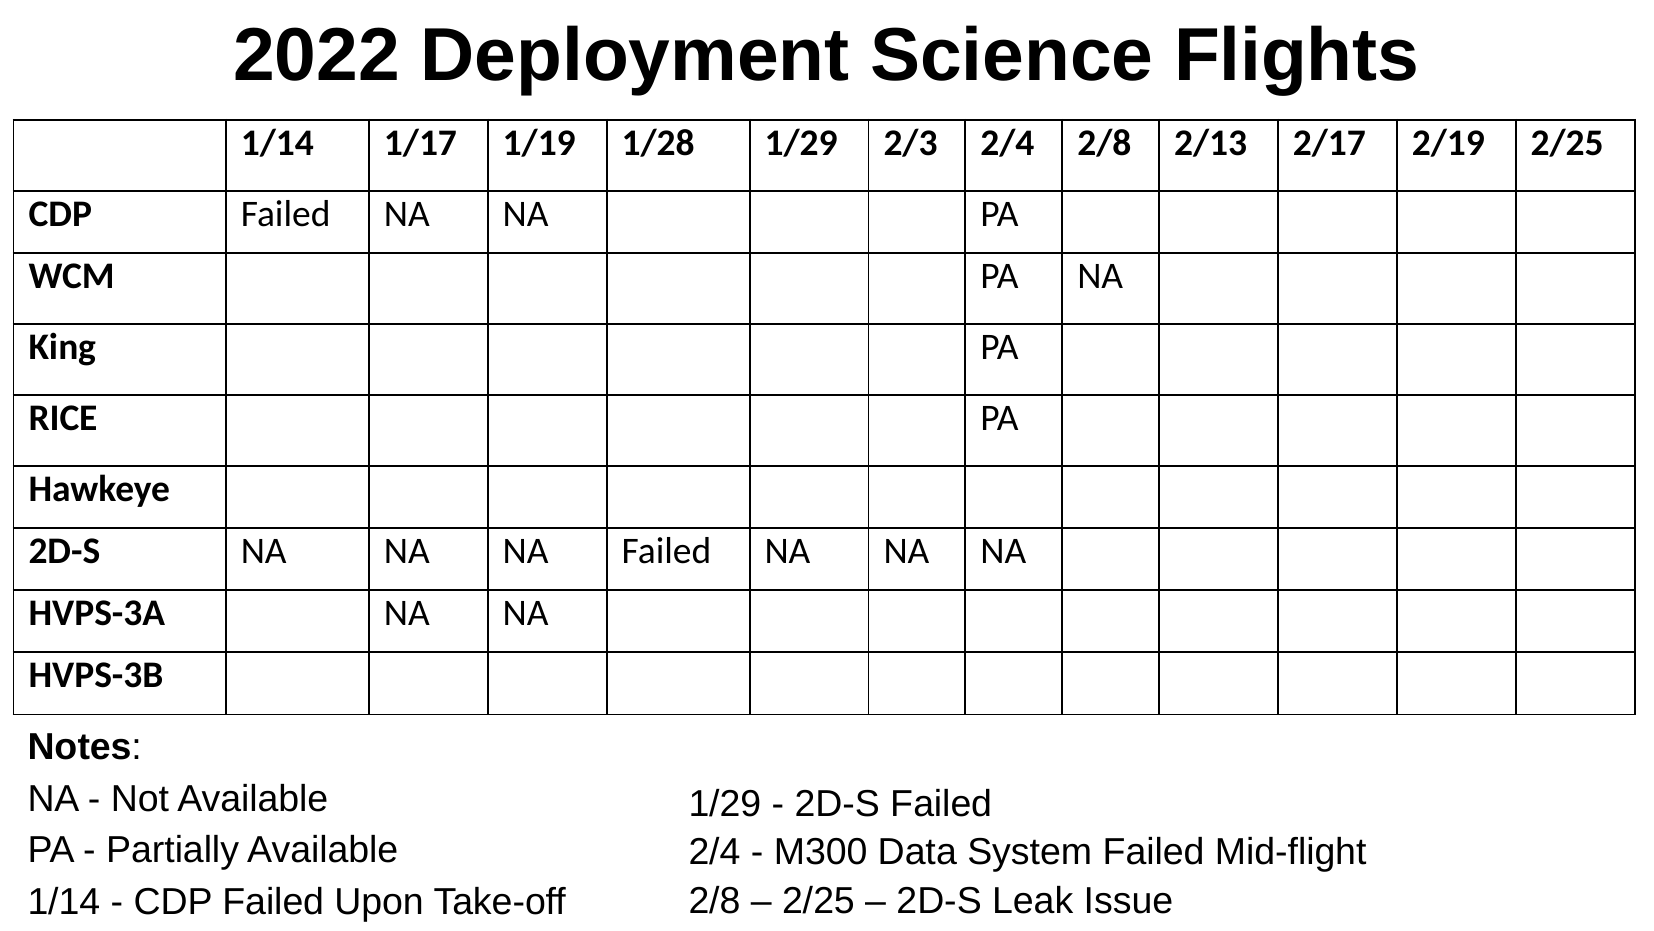

2022 Deployment Science Flights
| | 1/14 | 1/17 | 1/19 | 1/28 | 1/29 | 2/3 | 2/4 | 2/8 | 2/13 | 2/17 | 2/19 | 2/25 |
| --- | --- | --- | --- | --- | --- | --- | --- | --- | --- | --- | --- | --- |
| CDP | Failed | NA | NA | | | | PA | | | | | |
| WCM | | | | | | | PA | NA | | | | |
| King | | | | | | | PA | | | | | |
| RICE | | | | | | | PA | | | | | |
| Hawkeye | | | | | | | | | | | | |
| 2D-S | NA | NA | NA | Failed | NA | NA | NA | | | | | |
| HVPS-3A | | NA | NA | | | | | | | | | |
| HVPS-3B | | | | | | | | | | | | |
Notes:
NA - Not Available
PA - Partially Available
1/14 - CDP Failed Upon Take-off
1/29 - 2D-S Failed
2/4 - M300 Data System Failed Mid-flight
2/8 – 2/25 – 2D-S Leak Issue